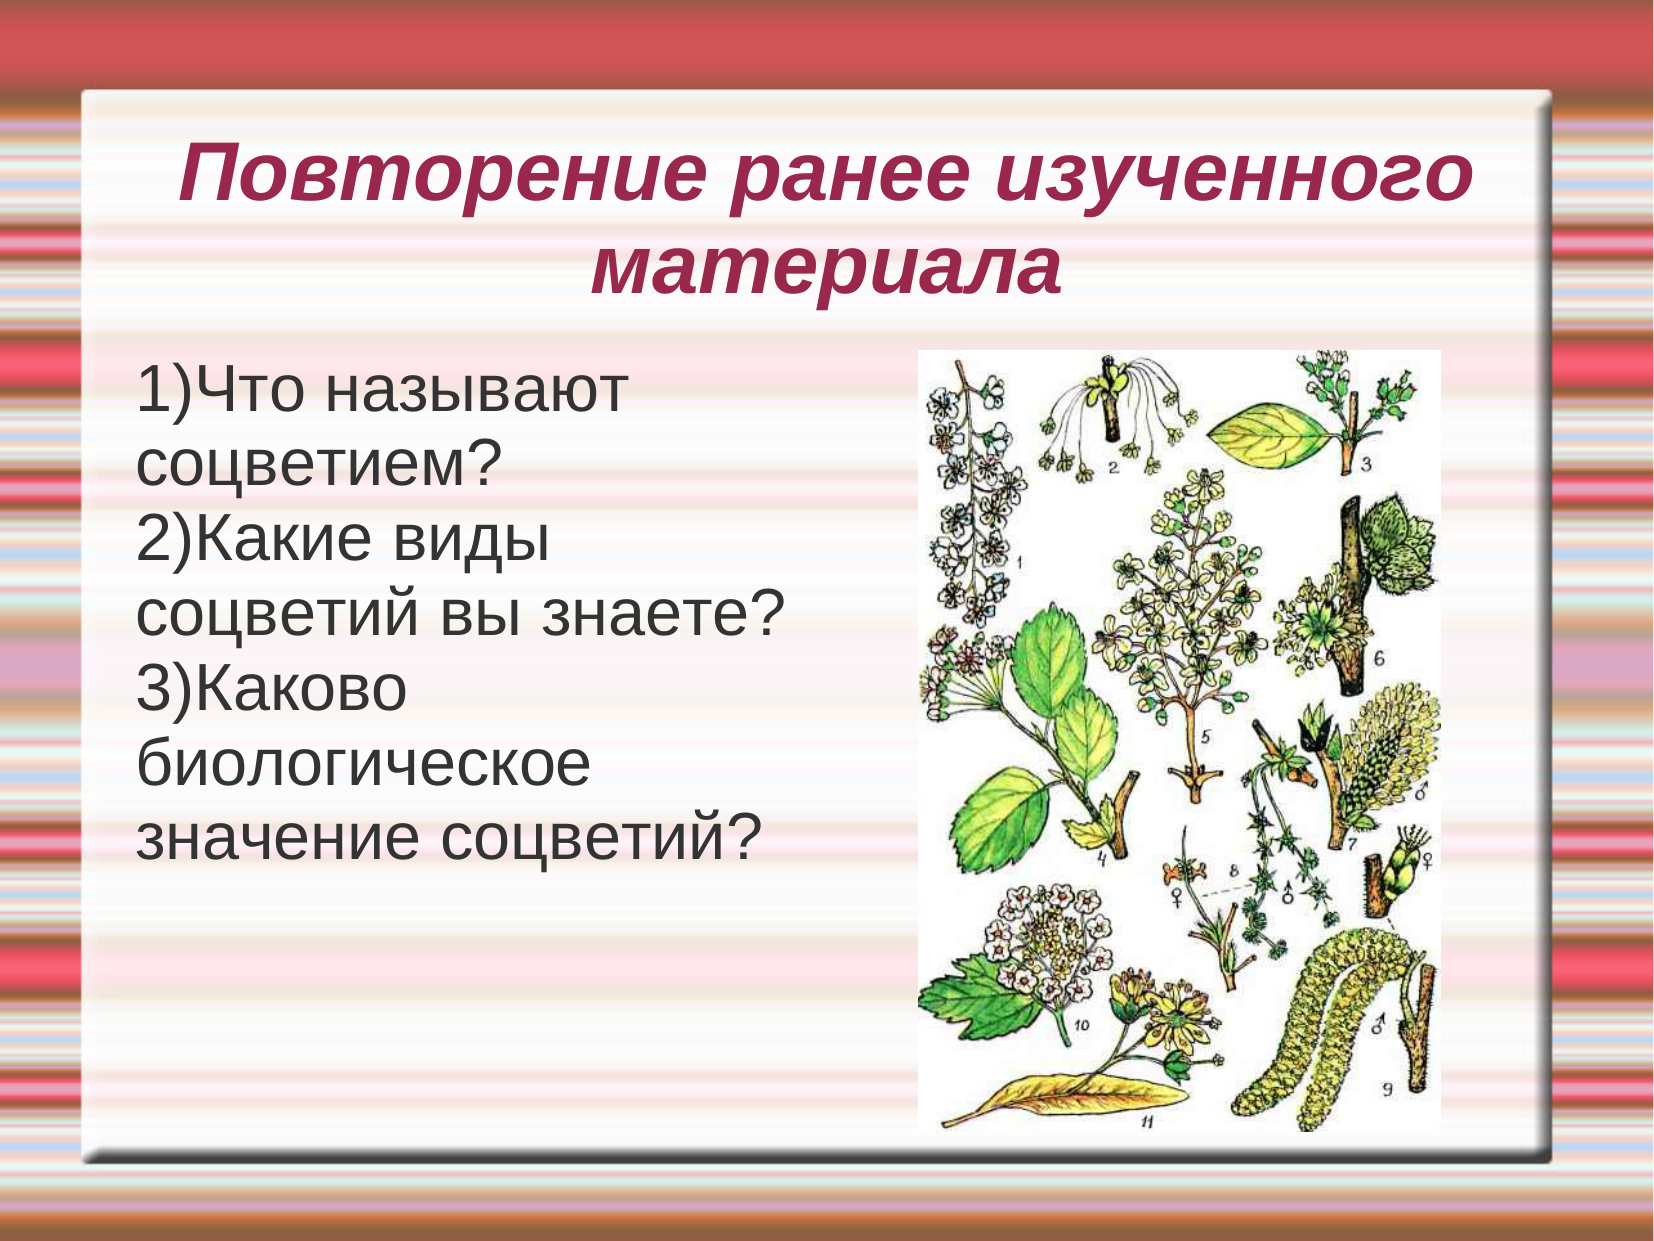

# Повторение ранее изученного материала
1)Что называют соцветием?
2)Какие виды соцветий вы знаете?
3)Каково биологическое значение соцветий?